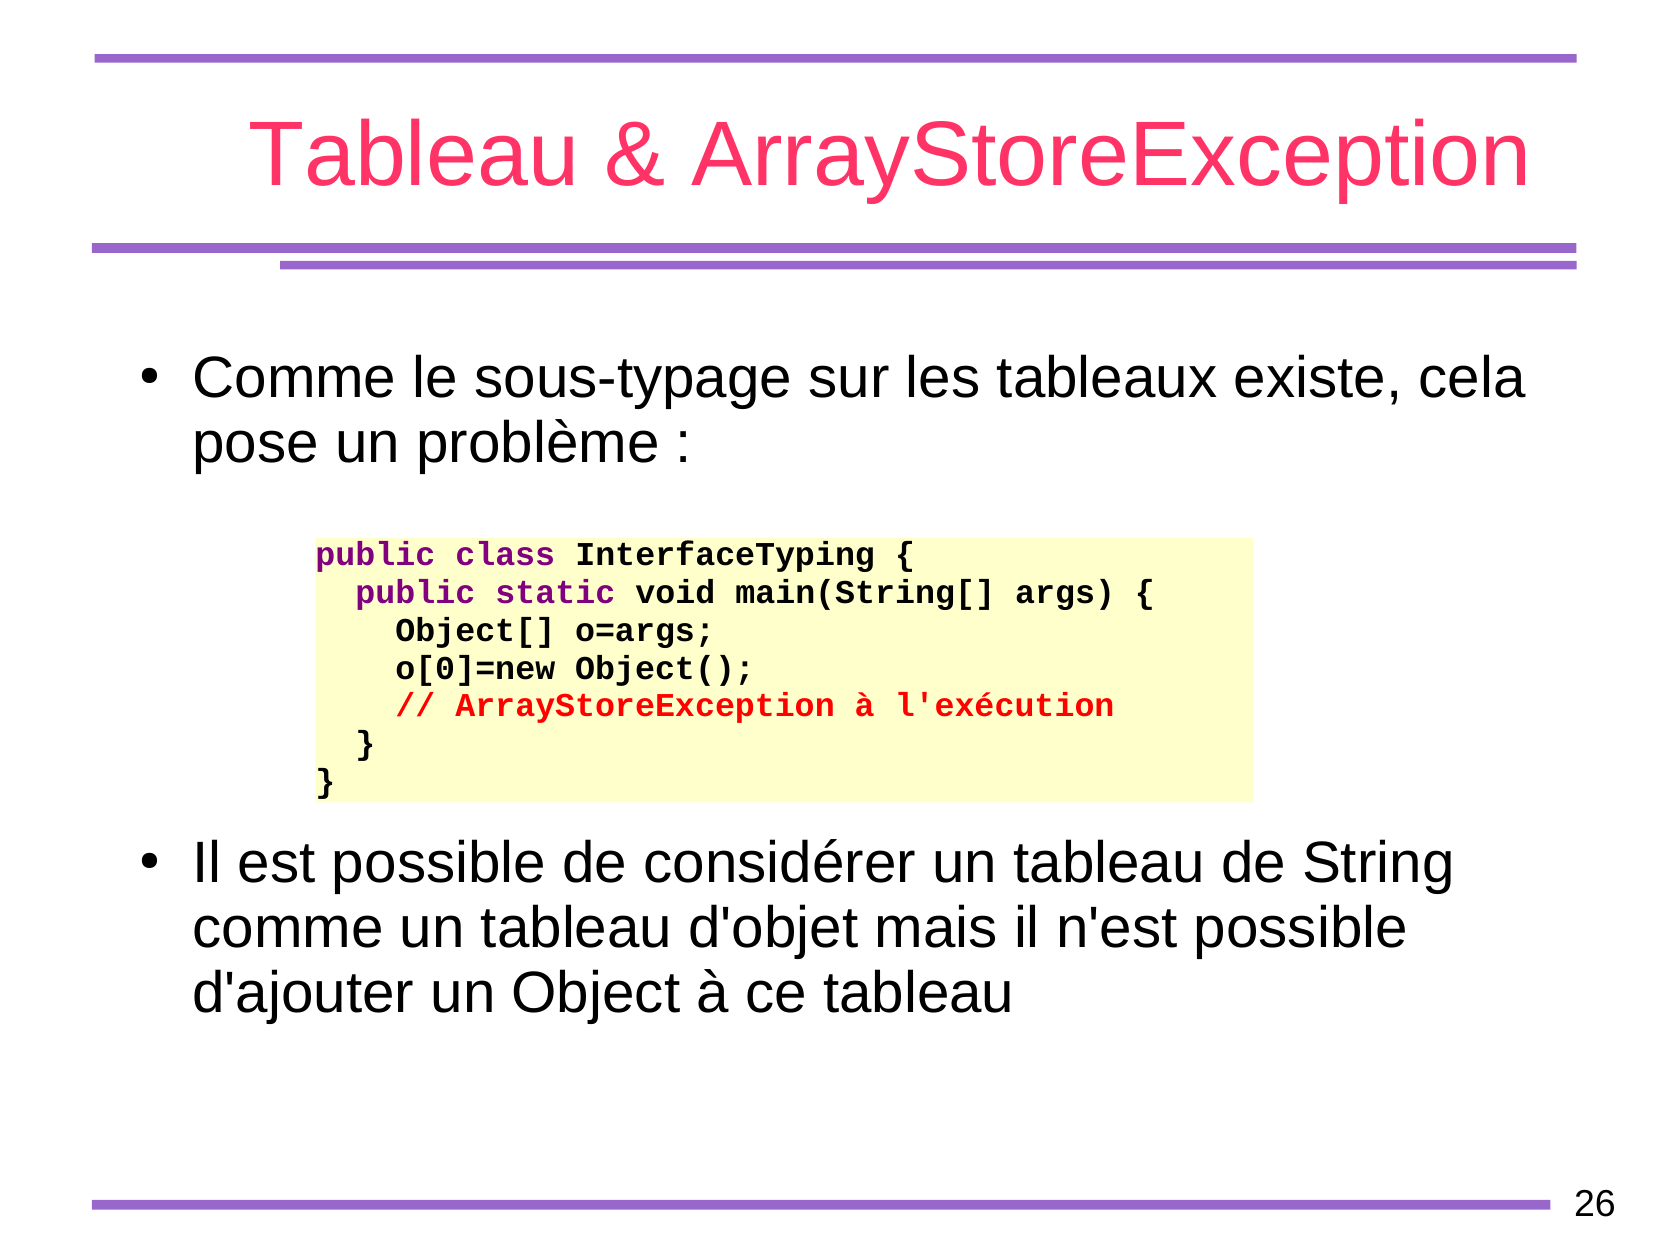

# Tableau & ArrayStoreException
Comme le sous-typage sur les tableaux existe, cela pose un problème :
Il est possible de considérer un tableau de String comme un tableau d'objet mais il n'est possible d'ajouter un Object à ce tableau
public class InterfaceTyping {
 public static void main(String[] args) {
 Object[] o=args;
 o[0]=new Object();
 // ArrayStoreException à l'exécution
 }
}